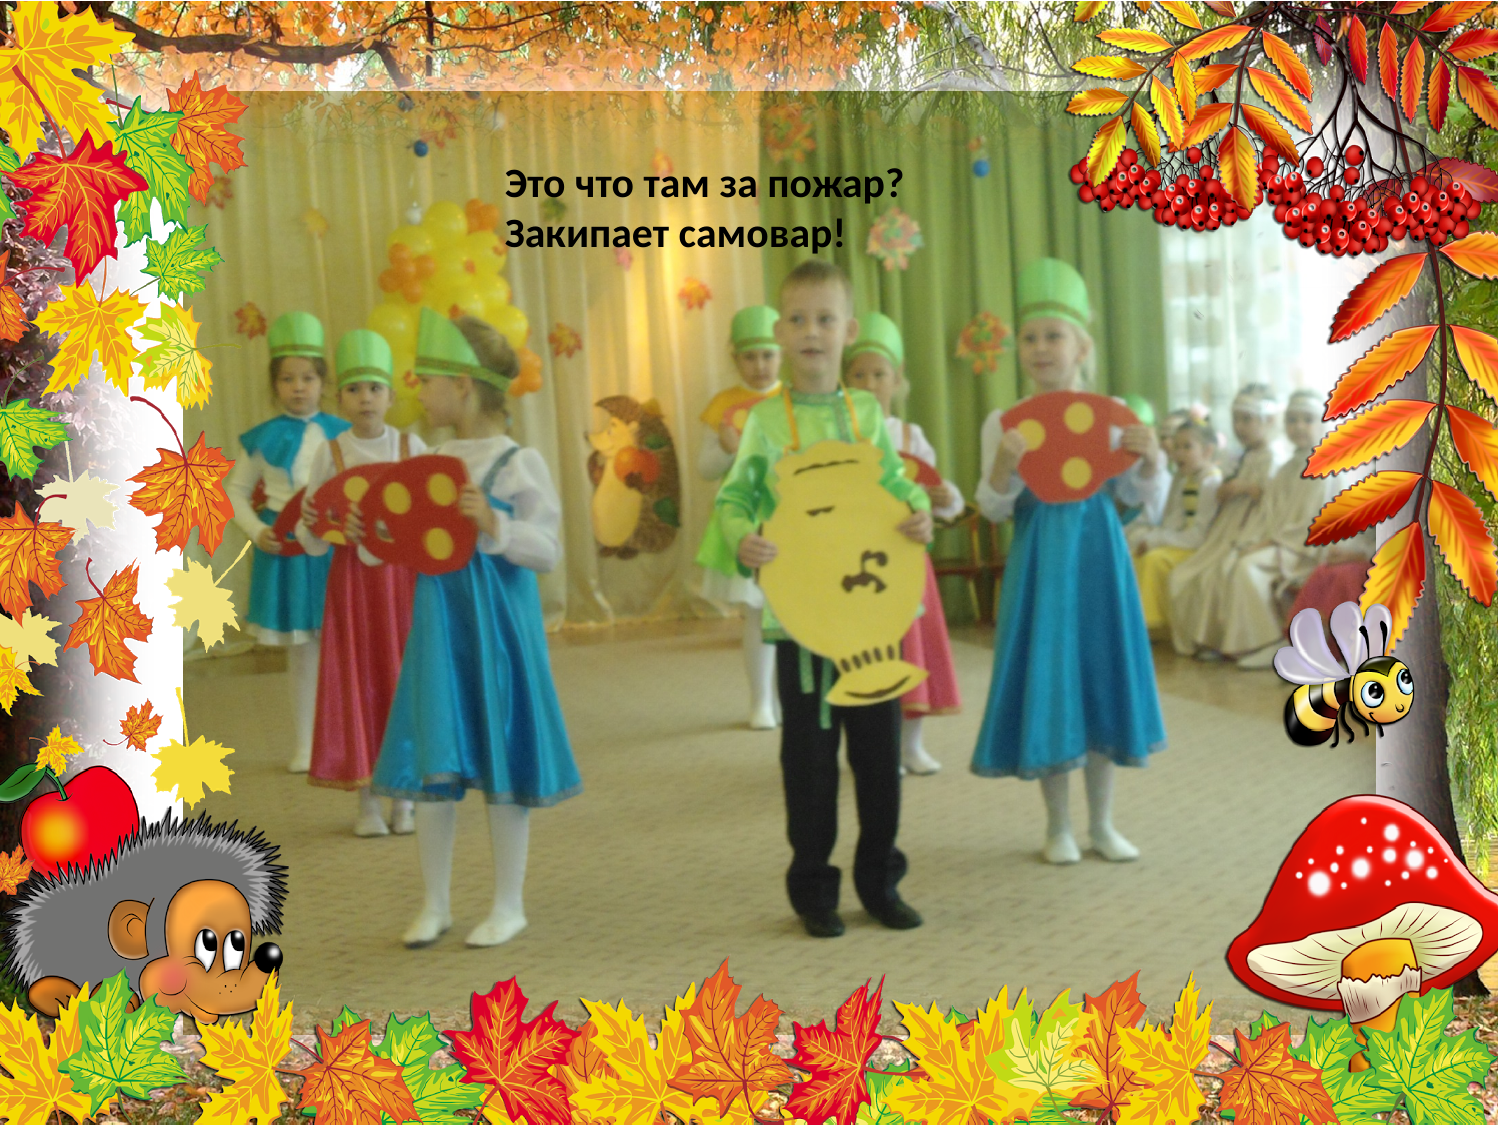

Это что там за пожар?
Закипает самовар!